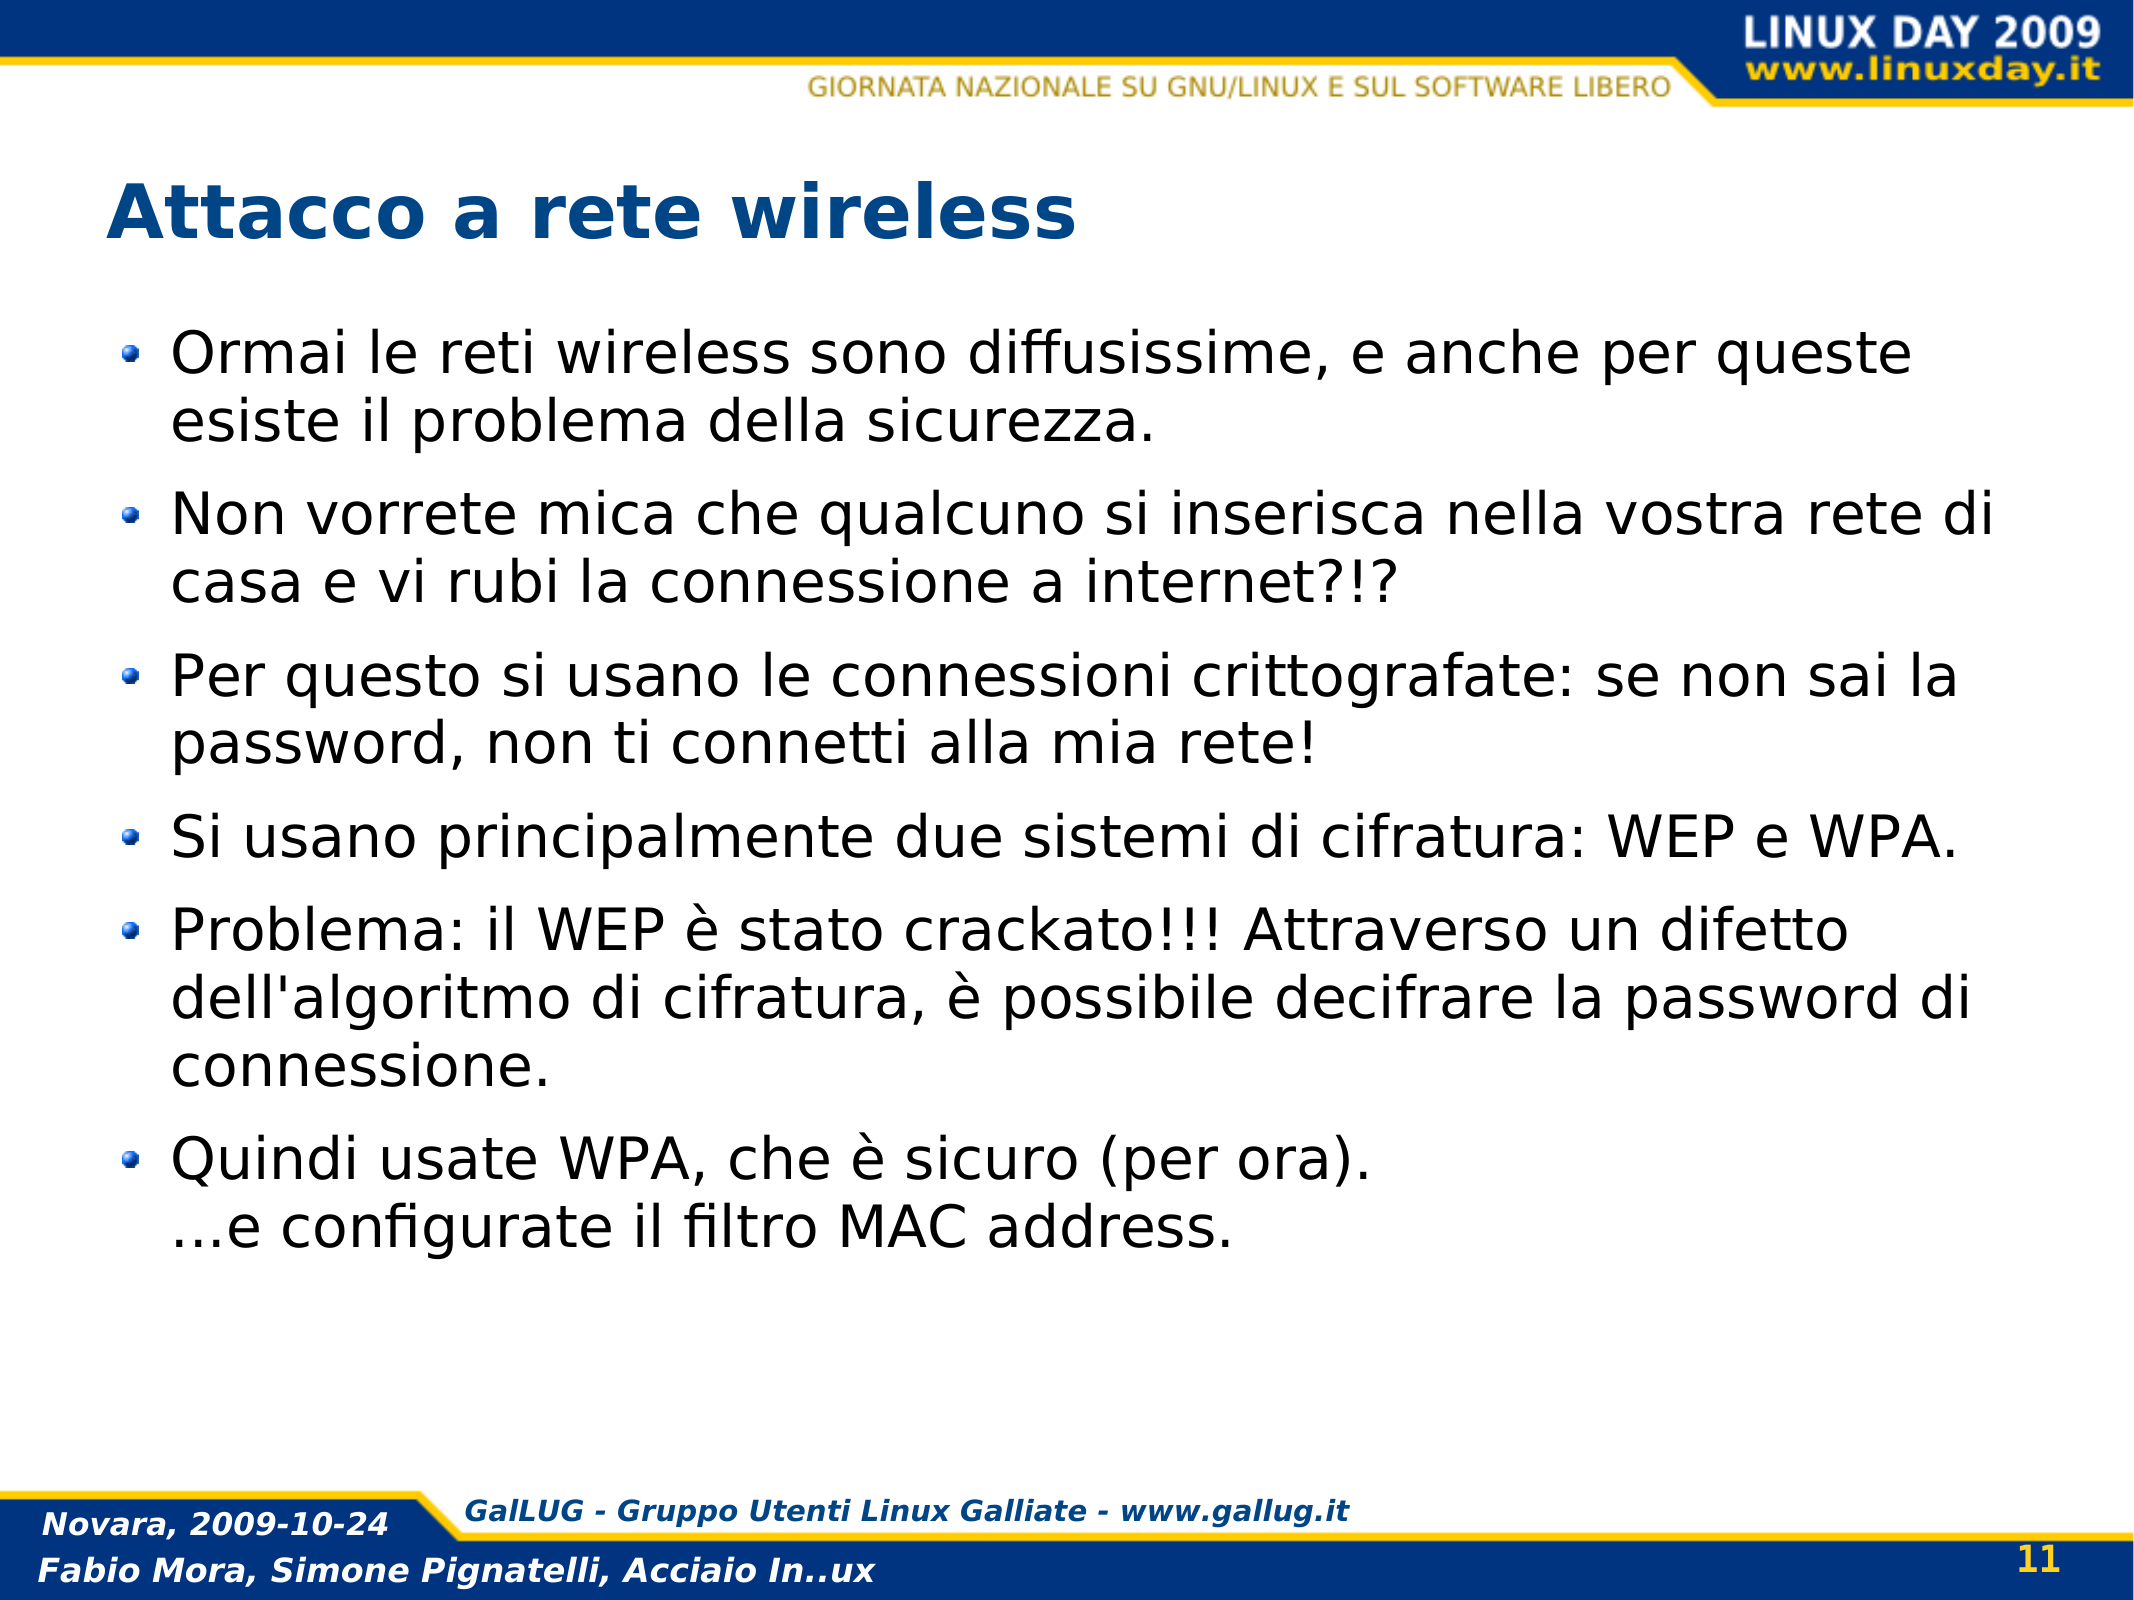

# Attacco a rete wireless
Ormai le reti wireless sono diffusissime, e anche per queste esiste il problema della sicurezza.
Non vorrete mica che qualcuno si inserisca nella vostra rete di casa e vi rubi la connessione a internet?!?
Per questo si usano le connessioni crittografate: se non sai la password, non ti connetti alla mia rete!
Si usano principalmente due sistemi di cifratura: WEP e WPA.
Problema: il WEP è stato crackato!!! Attraverso un difetto dell'algoritmo di cifratura, è possibile decifrare la password di connessione.
Quindi usate WPA, che è sicuro (per ora).
...e configurate il filtro MAC address.